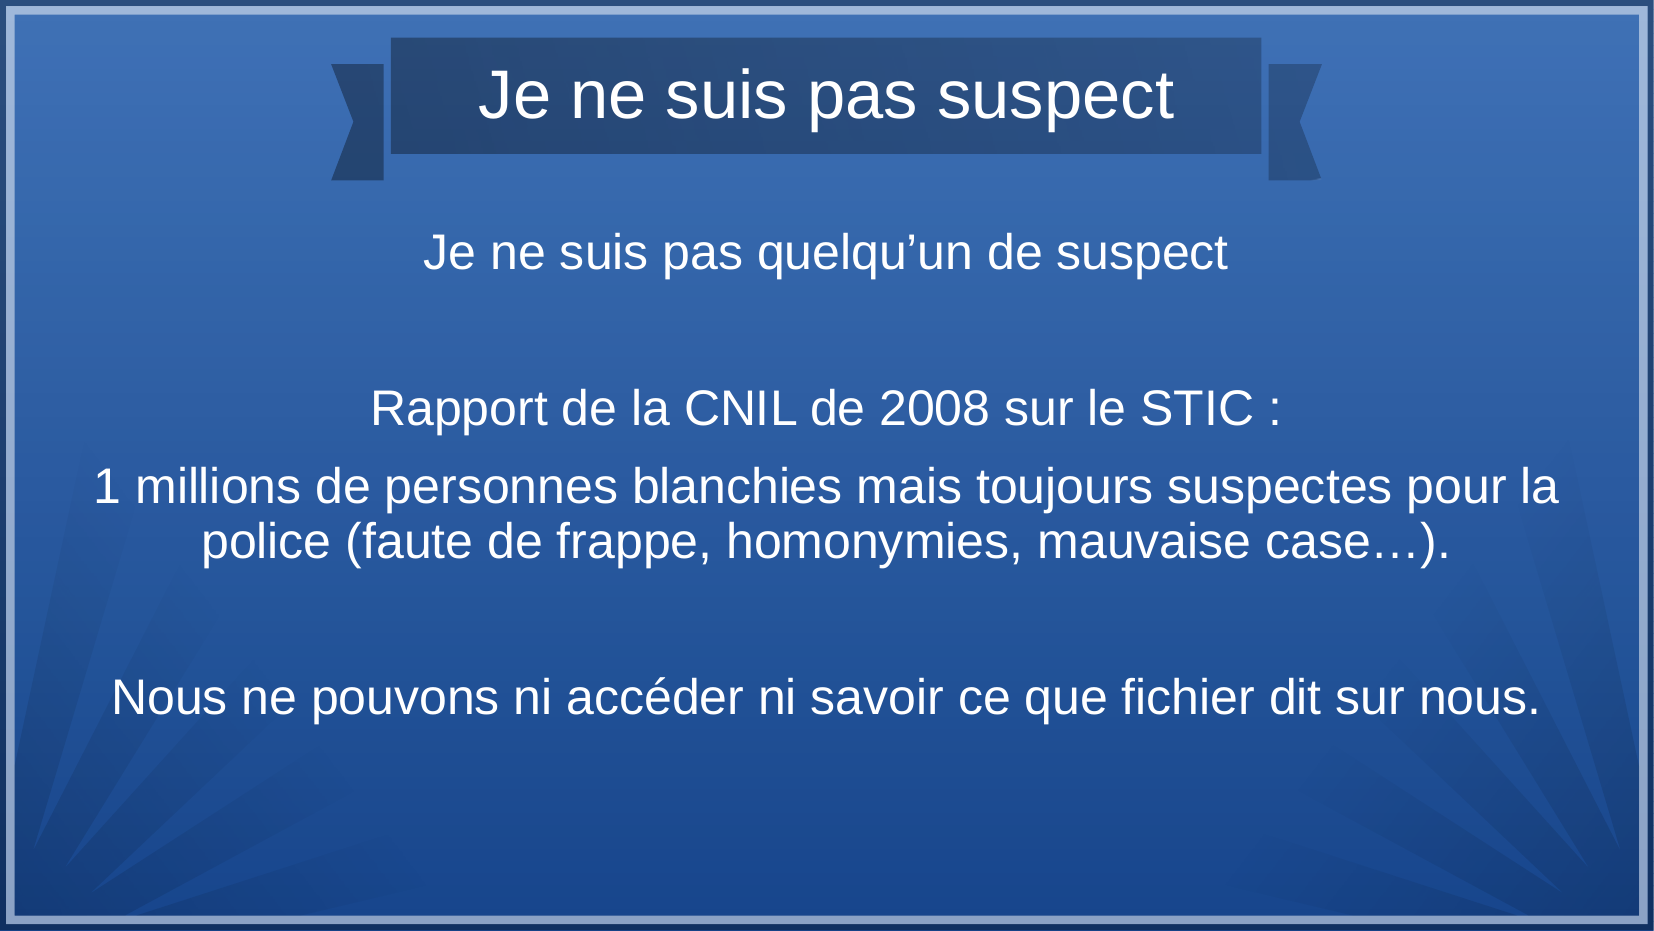

# Je ne suis pas suspect
Je ne suis pas quelqu’un de suspect
Rapport de la CNIL de 2008 sur le STIC :
1 millions de personnes blanchies mais toujours suspectes pour la police (faute de frappe, homonymies, mauvaise case…).
Nous ne pouvons ni accéder ni savoir ce que fichier dit sur nous.